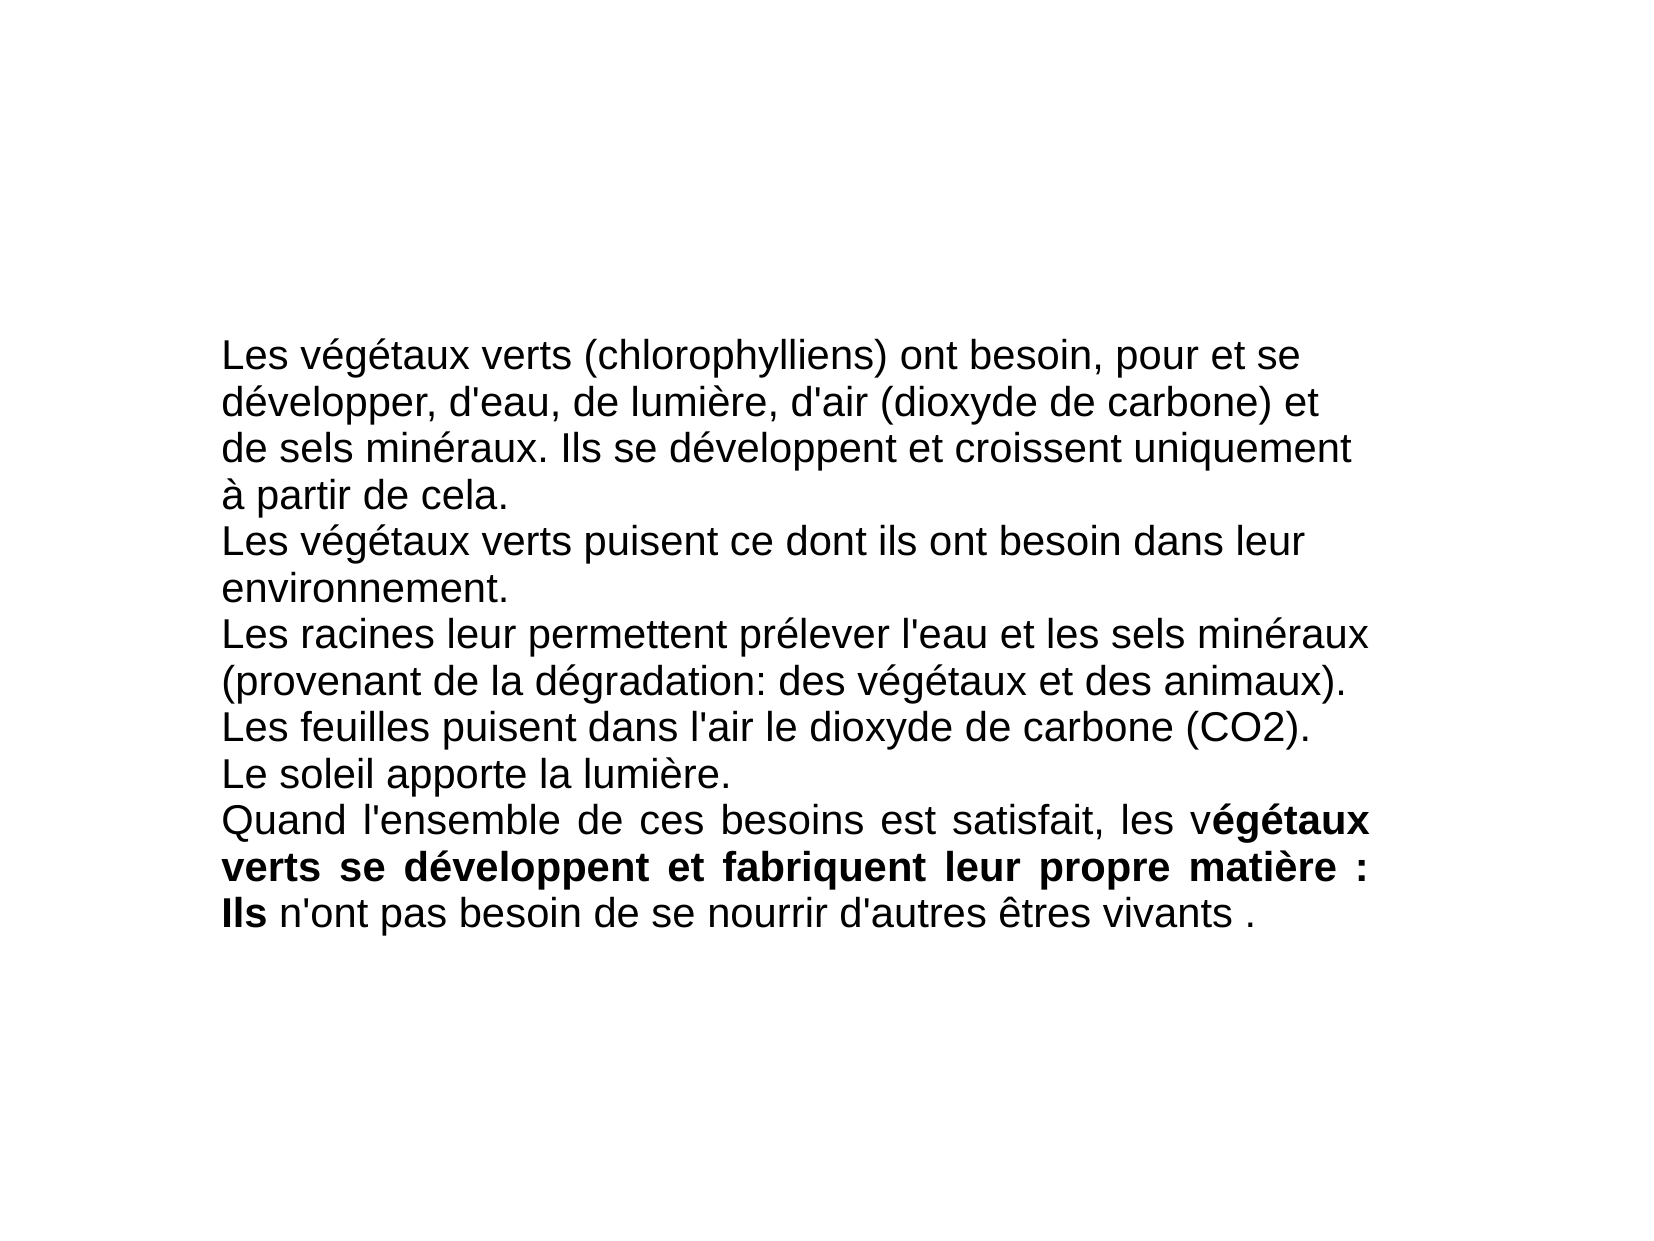

Les végétaux verts (chlorophylliens) ont besoin, pour et se développer, d'eau, de lumière, d'air (dioxyde de carbone) et de sels minéraux. Ils se développent et croissent uniquement à partir de cela.
Les végétaux verts puisent ce dont ils ont besoin dans leur environnement.
Les racines leur permettent prélever l'eau et les sels minéraux (provenant de la dégradation: des végétaux et des animaux).
Les feuilles puisent dans l'air le dioxyde de carbone (CO2).
Le soleil apporte la lumière.
Quand l'ensemble de ces besoins est satisfait, les végétaux verts se développent et fabriquent leur propre matière : Ils n'ont pas besoin de se nourrir d'autres êtres vivants .